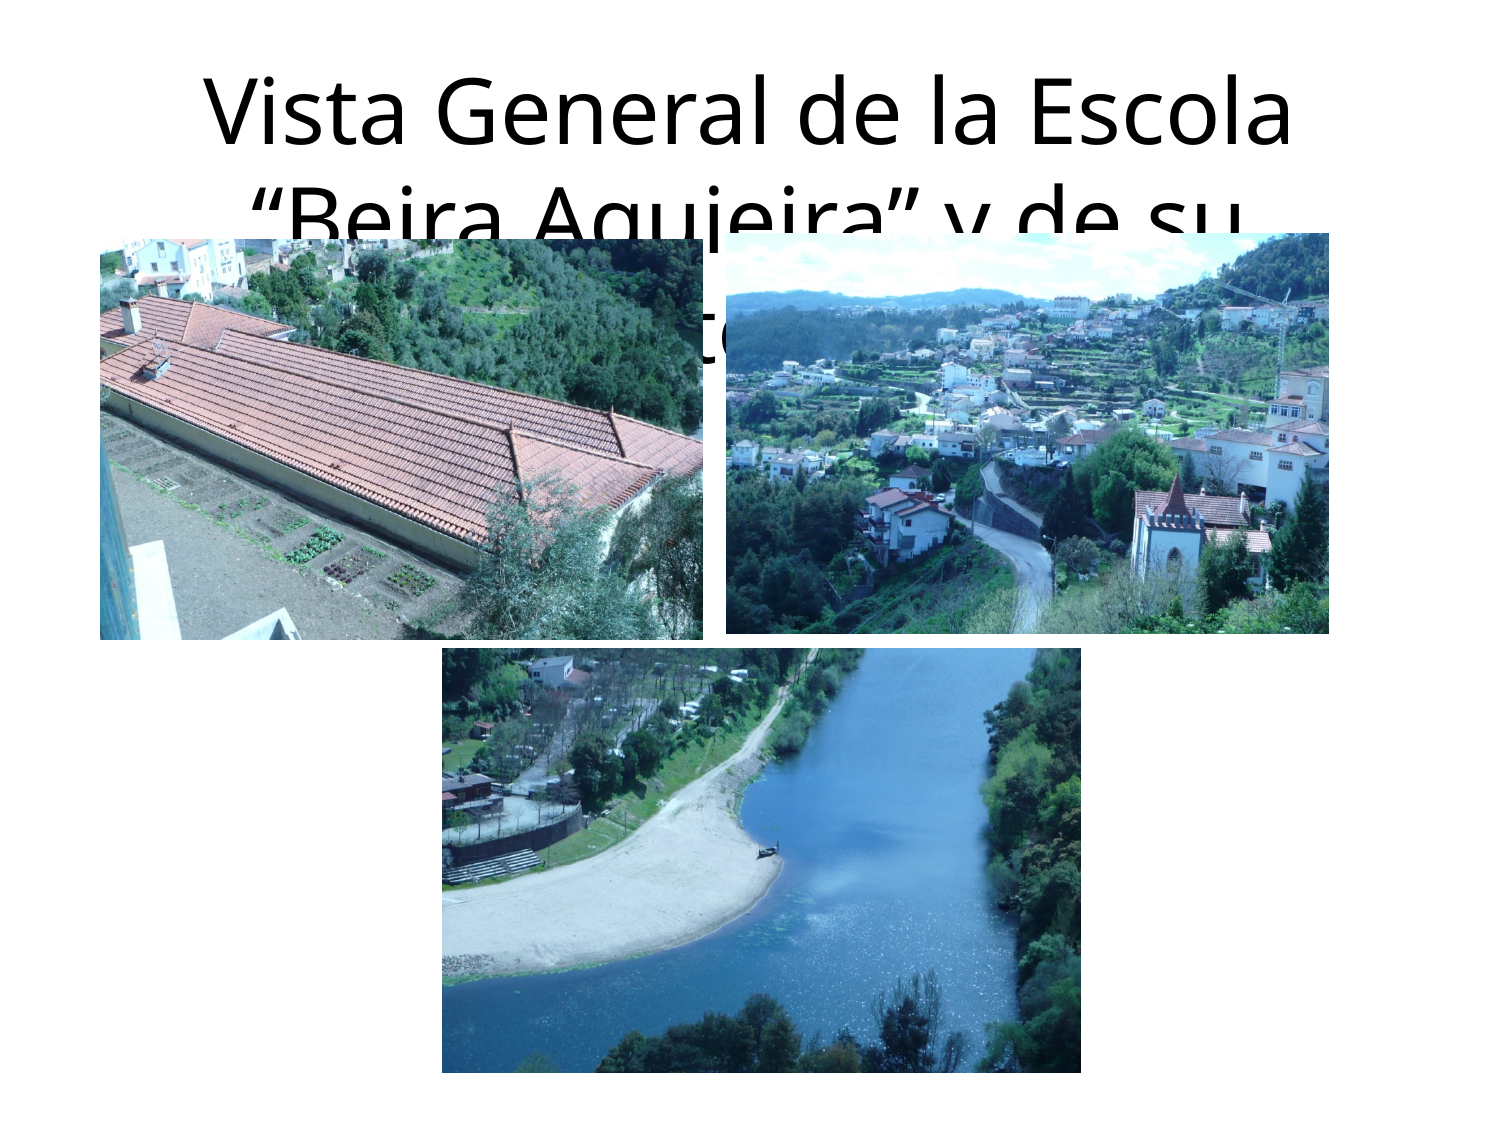

# Vista General de la Escola “Beira Aguieira” y de su entorno